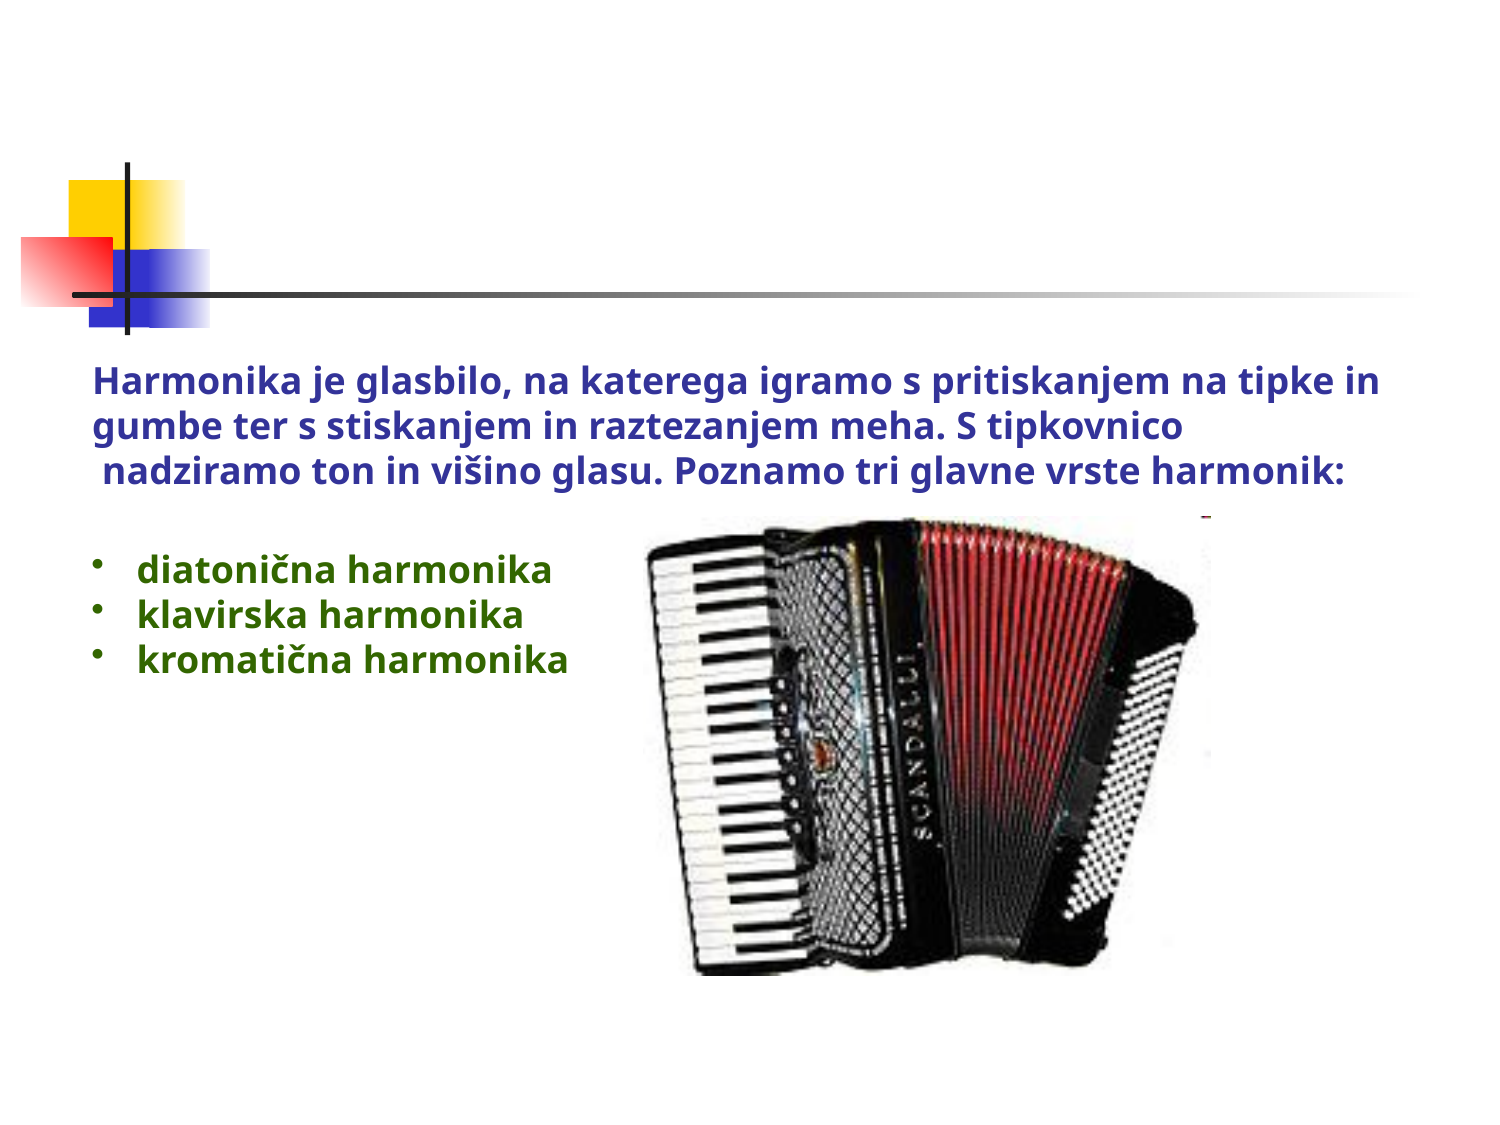

Harmonika je glasbilo, na katerega igramo s pritiskanjem na tipke in
gumbe ter s stiskanjem in raztezanjem meha. S tipkovnico
 nadziramo ton in višino glasu. Poznamo tri glavne vrste harmonik:
 diatonična harmonika
 klavirska harmonika
 kromatična harmonika